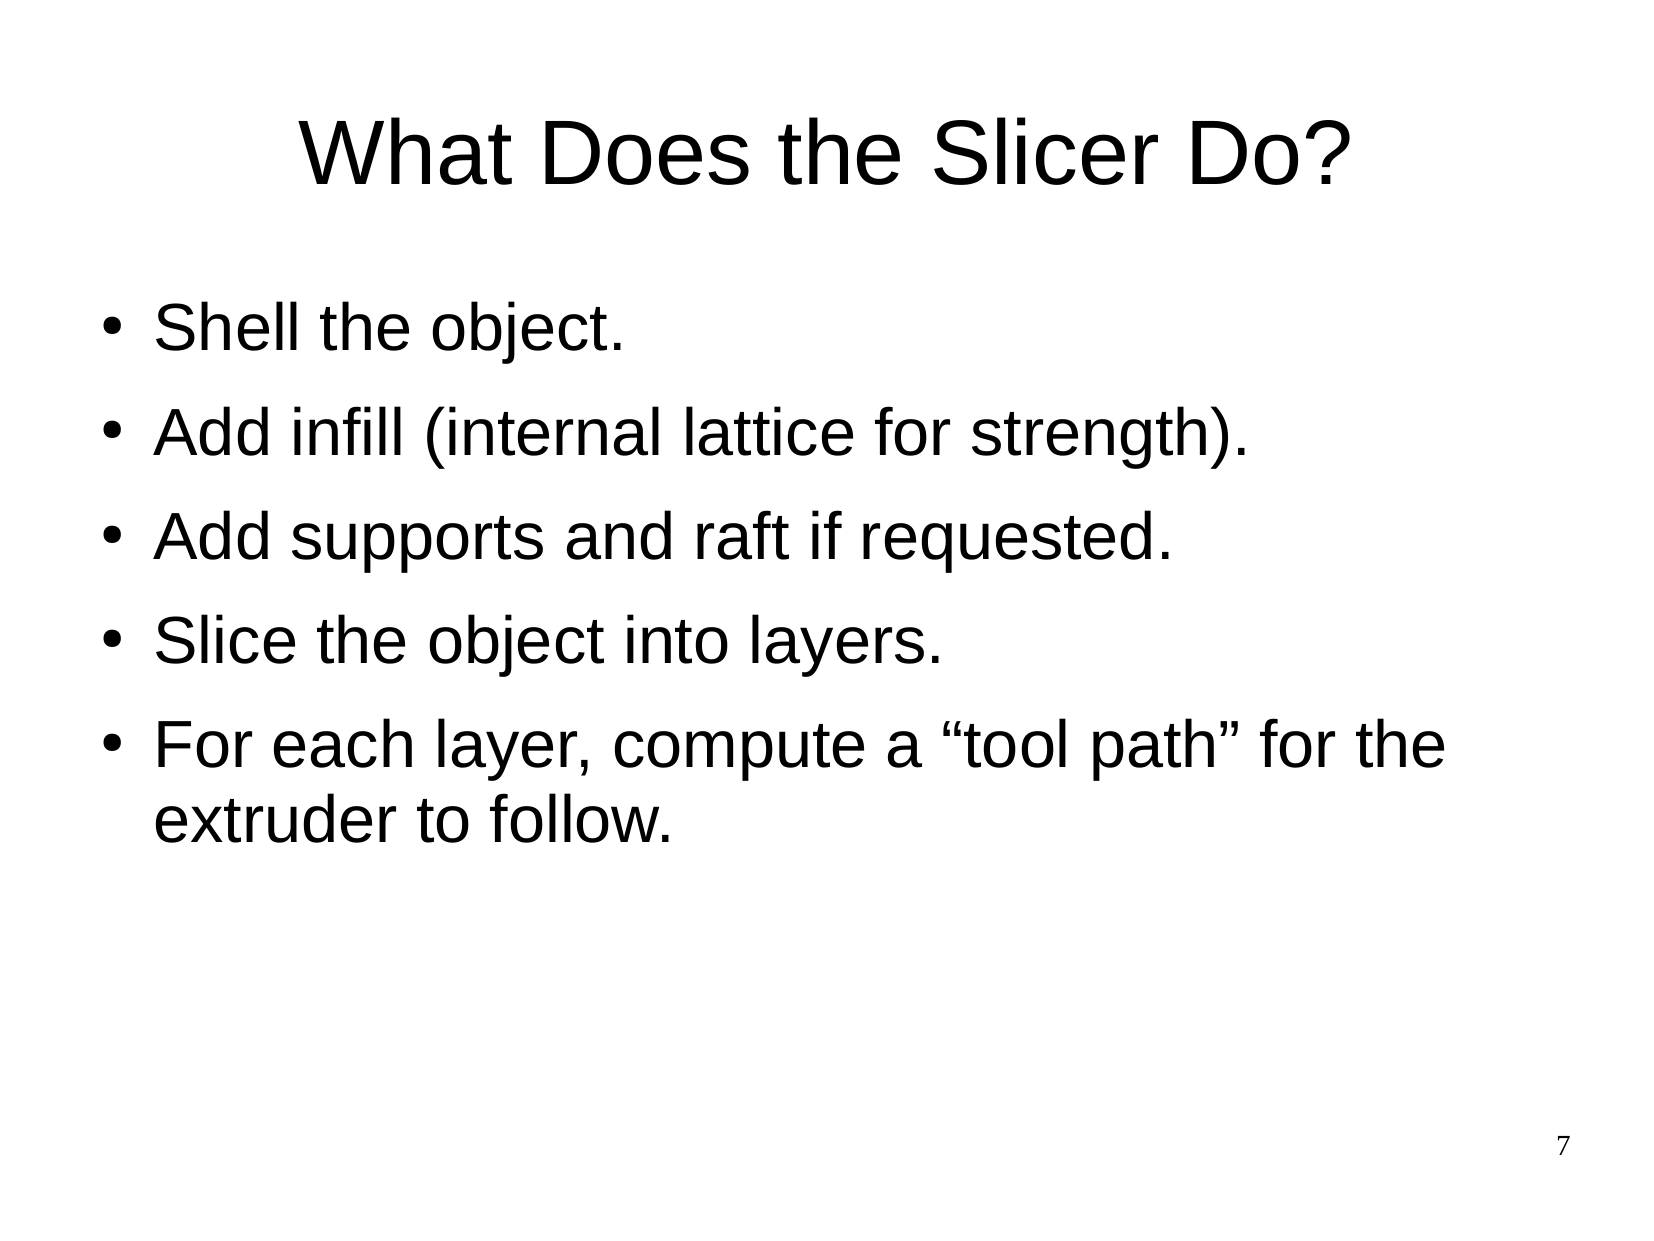

# What Does the Slicer Do?
Shell the object.
Add infill (internal lattice for strength).
Add supports and raft if requested.
Slice the object into layers.
For each layer, compute a “tool path” for the extruder to follow.
7